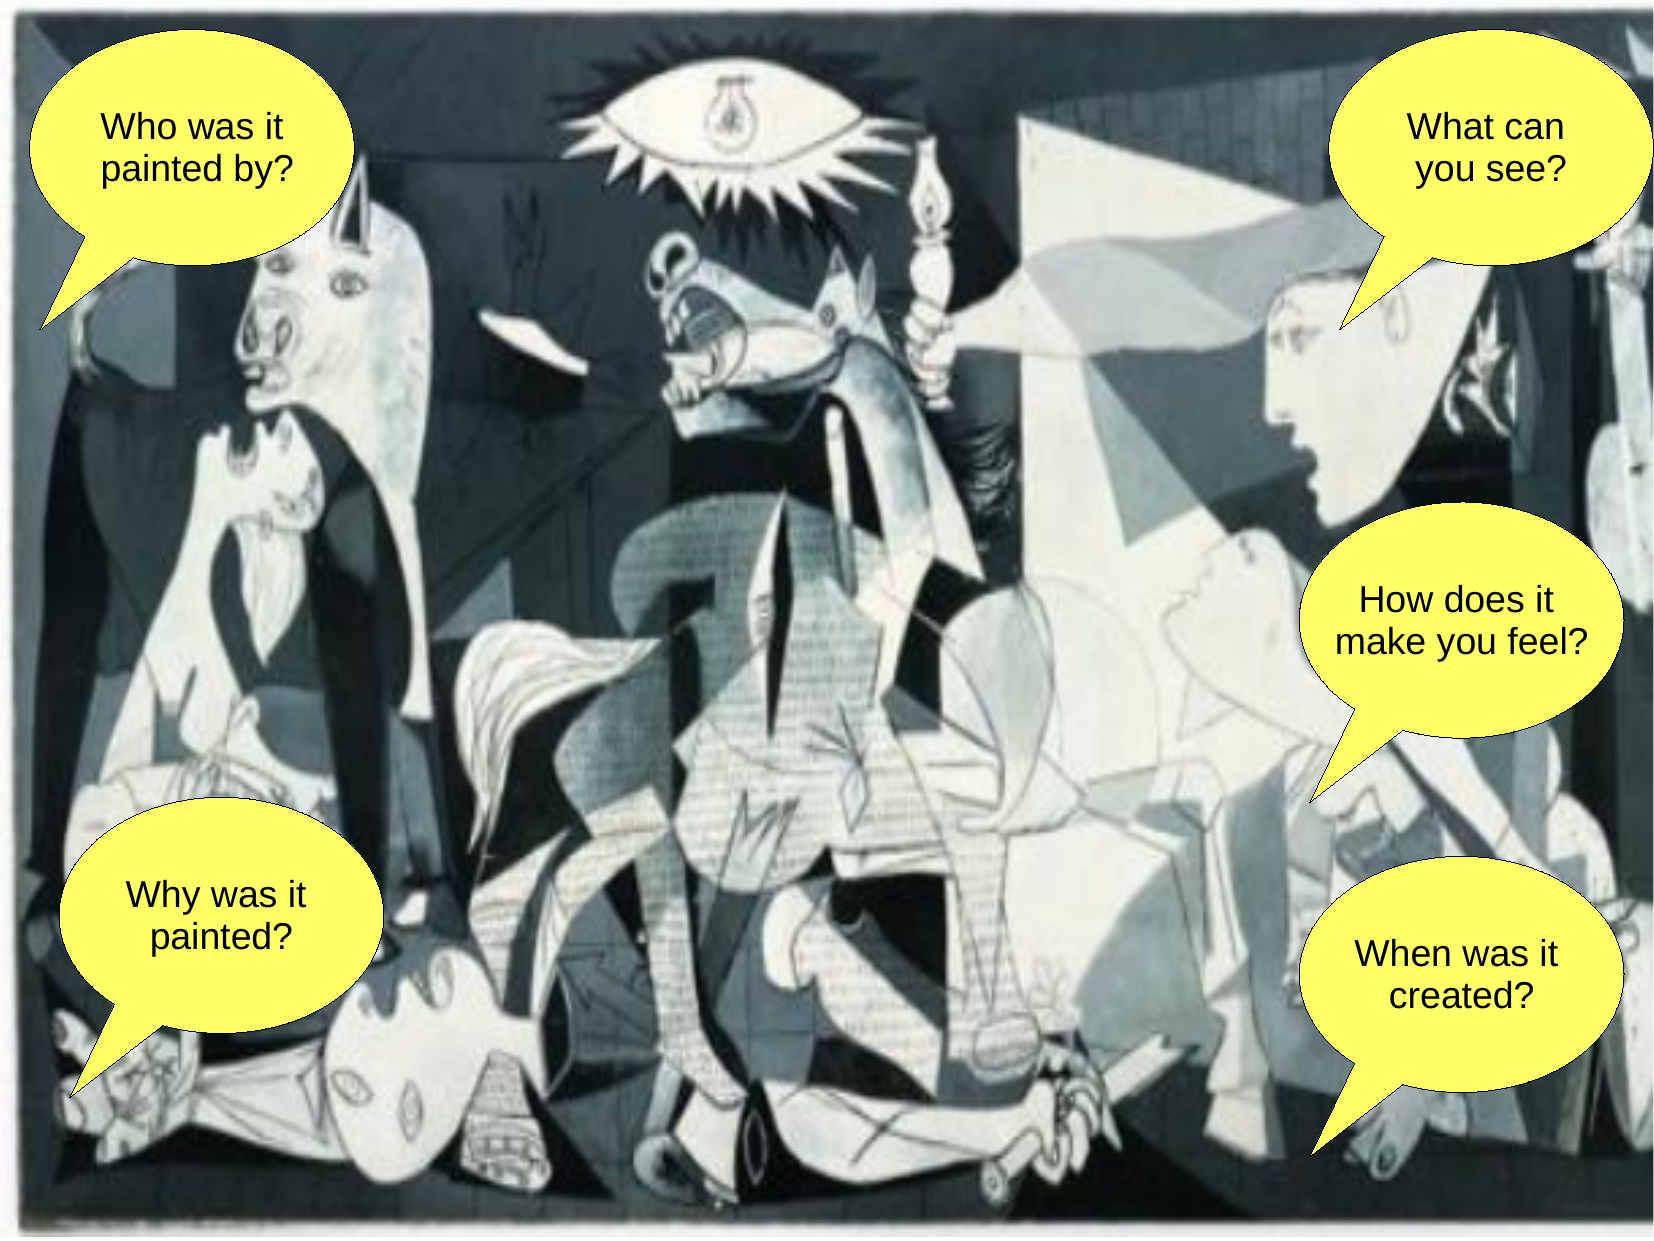

Who was it
 painted by?
What can
you see?
How does it
make you feel?
Why was it
painted?
When was it
created?